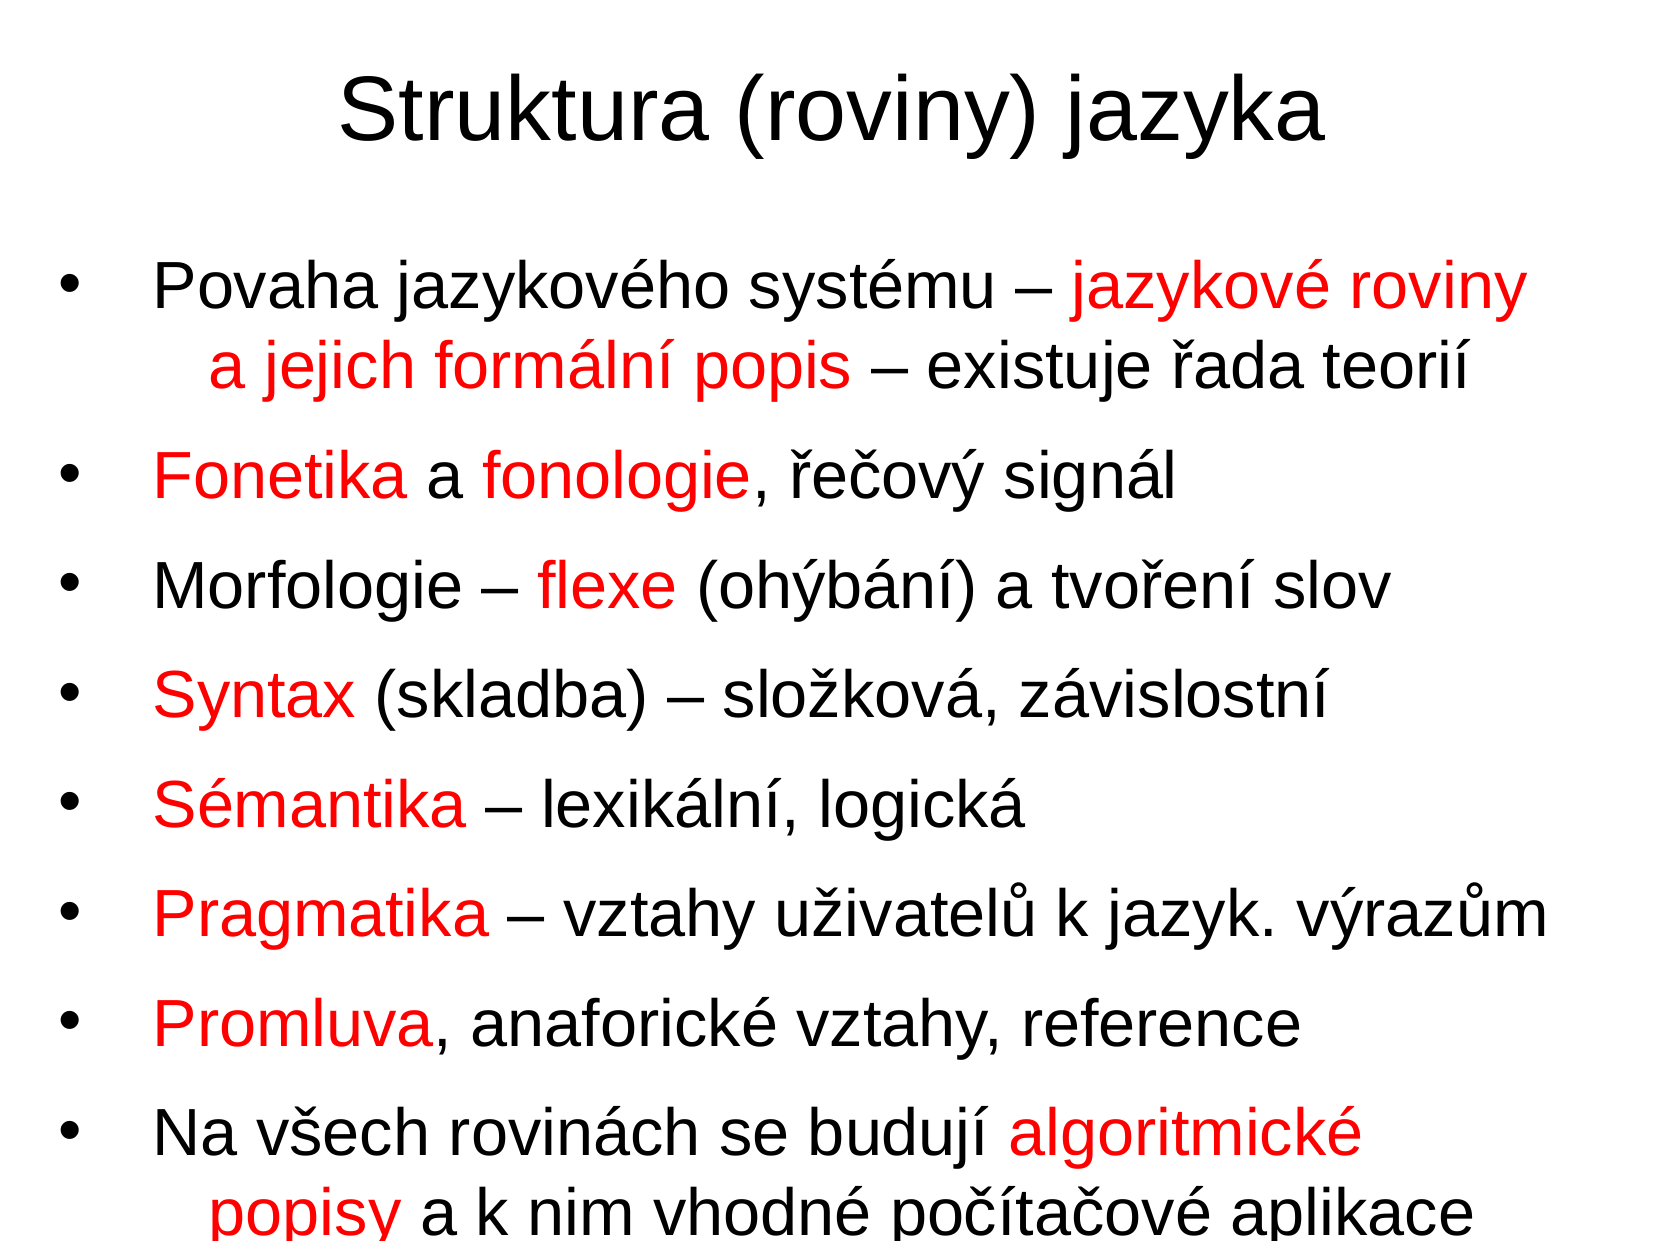

# Struktura (roviny) jazyka
 Povaha jazykového systému – jazykové roviny a jejich formální popis – existuje řada teorií
 Fonetika a fonologie, řečový signál
 Morfologie – flexe (ohýbání) a tvoření slov
 Syntax (skladba) – složková, závislostní
 Sémantika – lexikální, logická
 Pragmatika – vztahy uživatelů k jazyk. výrazům
 Promluva, anaforické vztahy, reference
 Na všech rovinách se budují algoritmické popisy a k nim vhodné počítačové aplikace